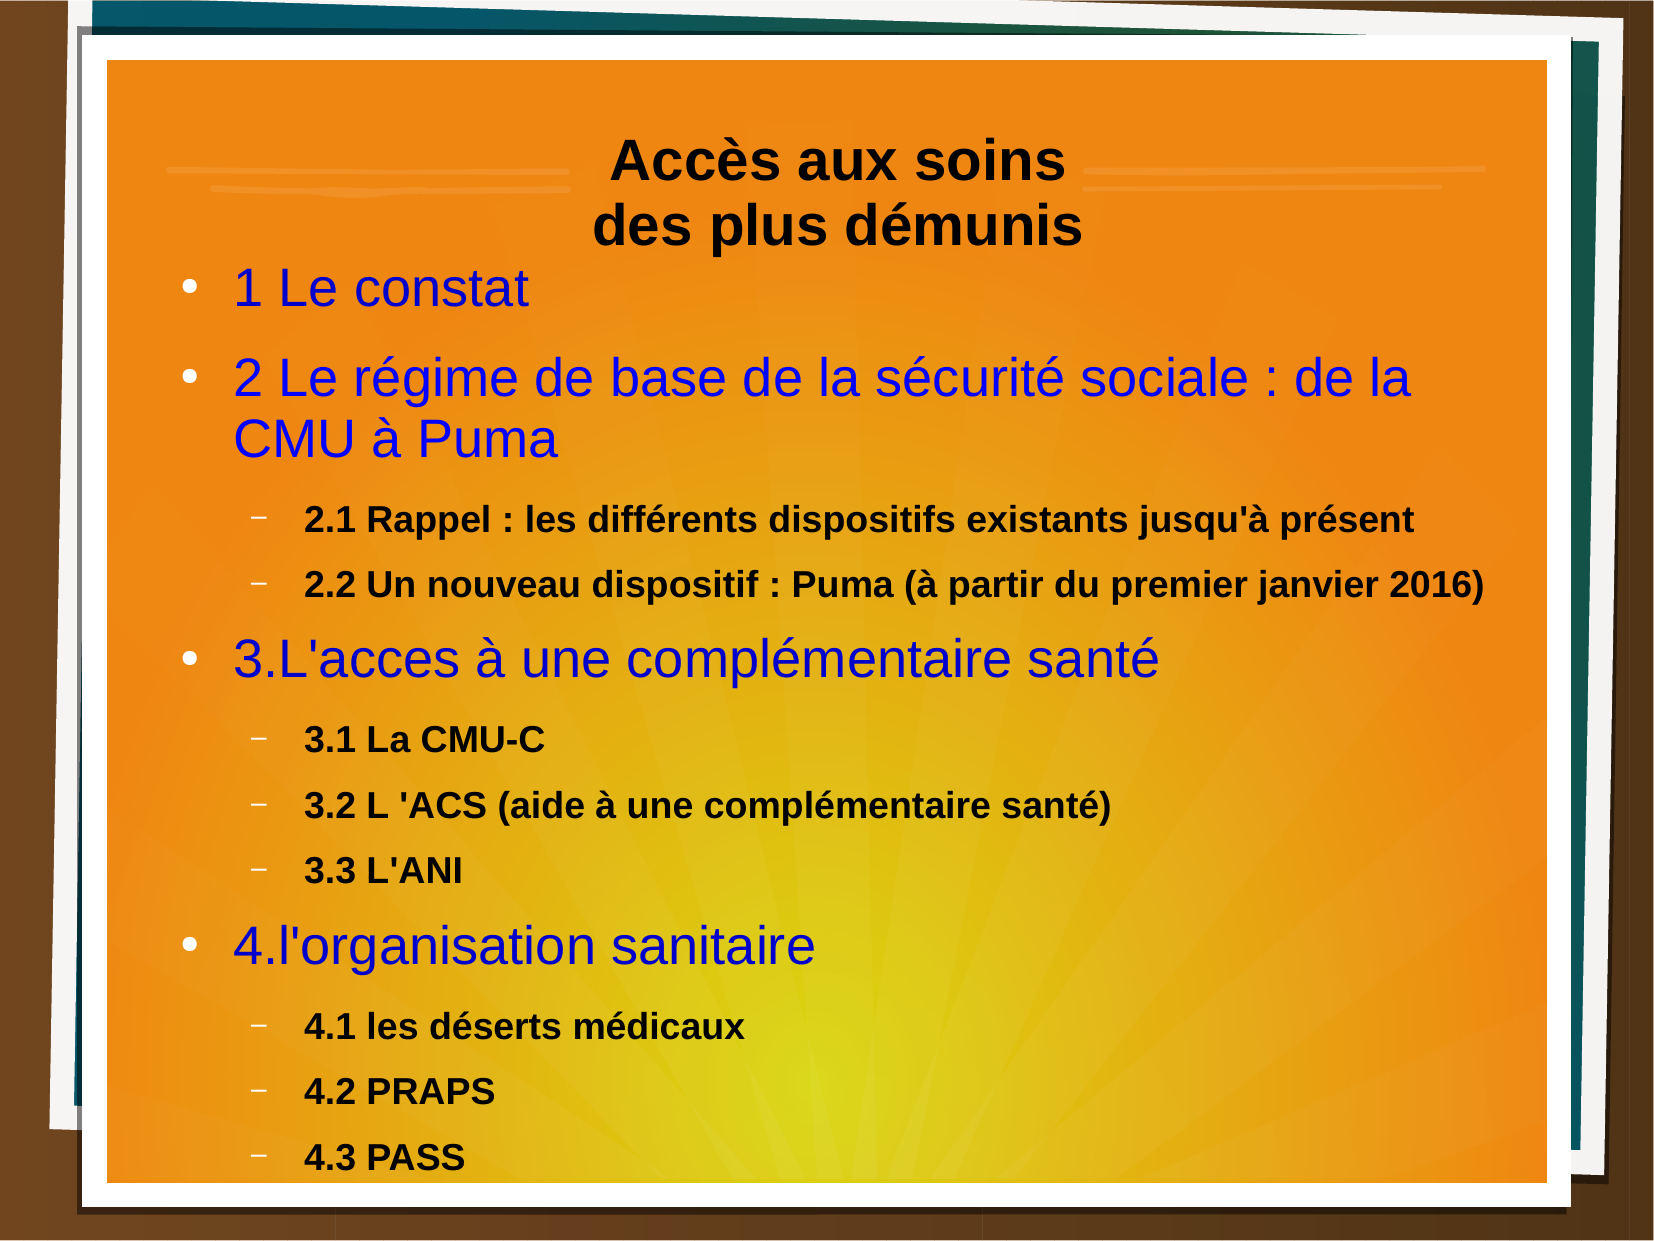

# Accès aux soins des plus démunis
1 Le constat
2 Le régime de base de la sécurité sociale : de la CMU à Puma
2.1 Rappel : les différents dispositifs existants jusqu'à présent
2.2 Un nouveau dispositif : Puma (à partir du premier janvier 2016)
3.L'acces à une complémentaire santé
3.1 La CMU-C
3.2 L 'ACS (aide à une complémentaire santé)
3.3 L'ANI
4.l'organisation sanitaire
4.1 les déserts médicaux
4.2 PRAPS
4.3 PASS